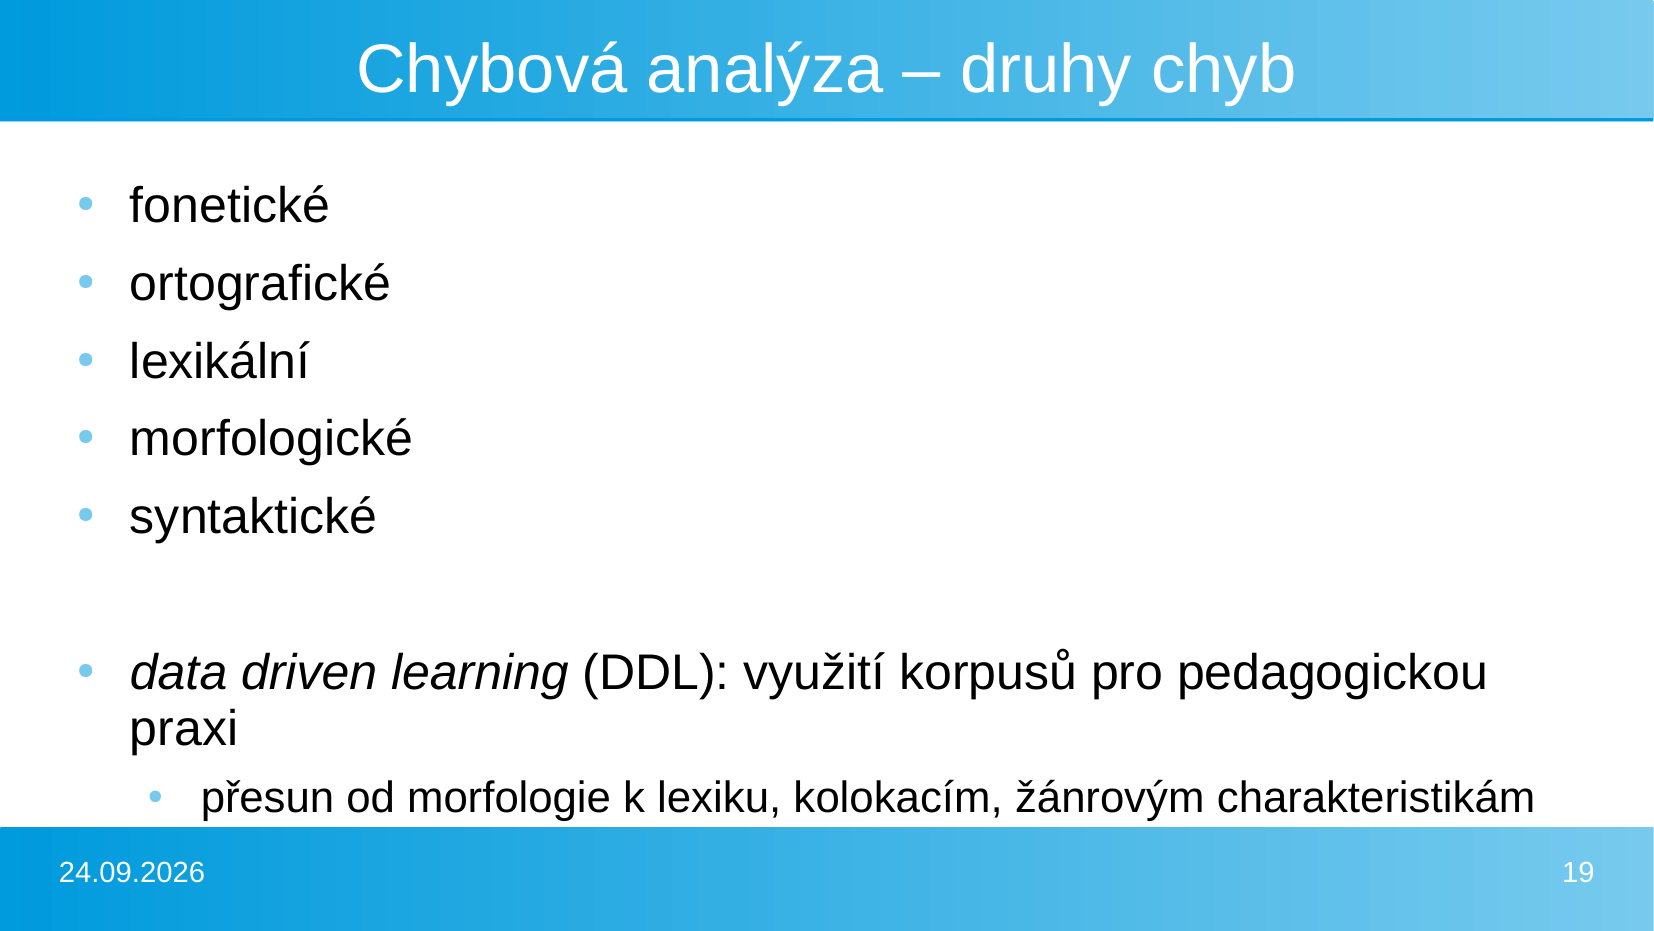

# Chybová analýza – druhy chyb
fonetické
ortografické
lexikální
morfologické
syntaktické
data driven learning (DDL): využití korpusů pro pedagogickou praxi
přesun od morfologie k lexiku, kolokacím, žánrovým charakteristikám
19